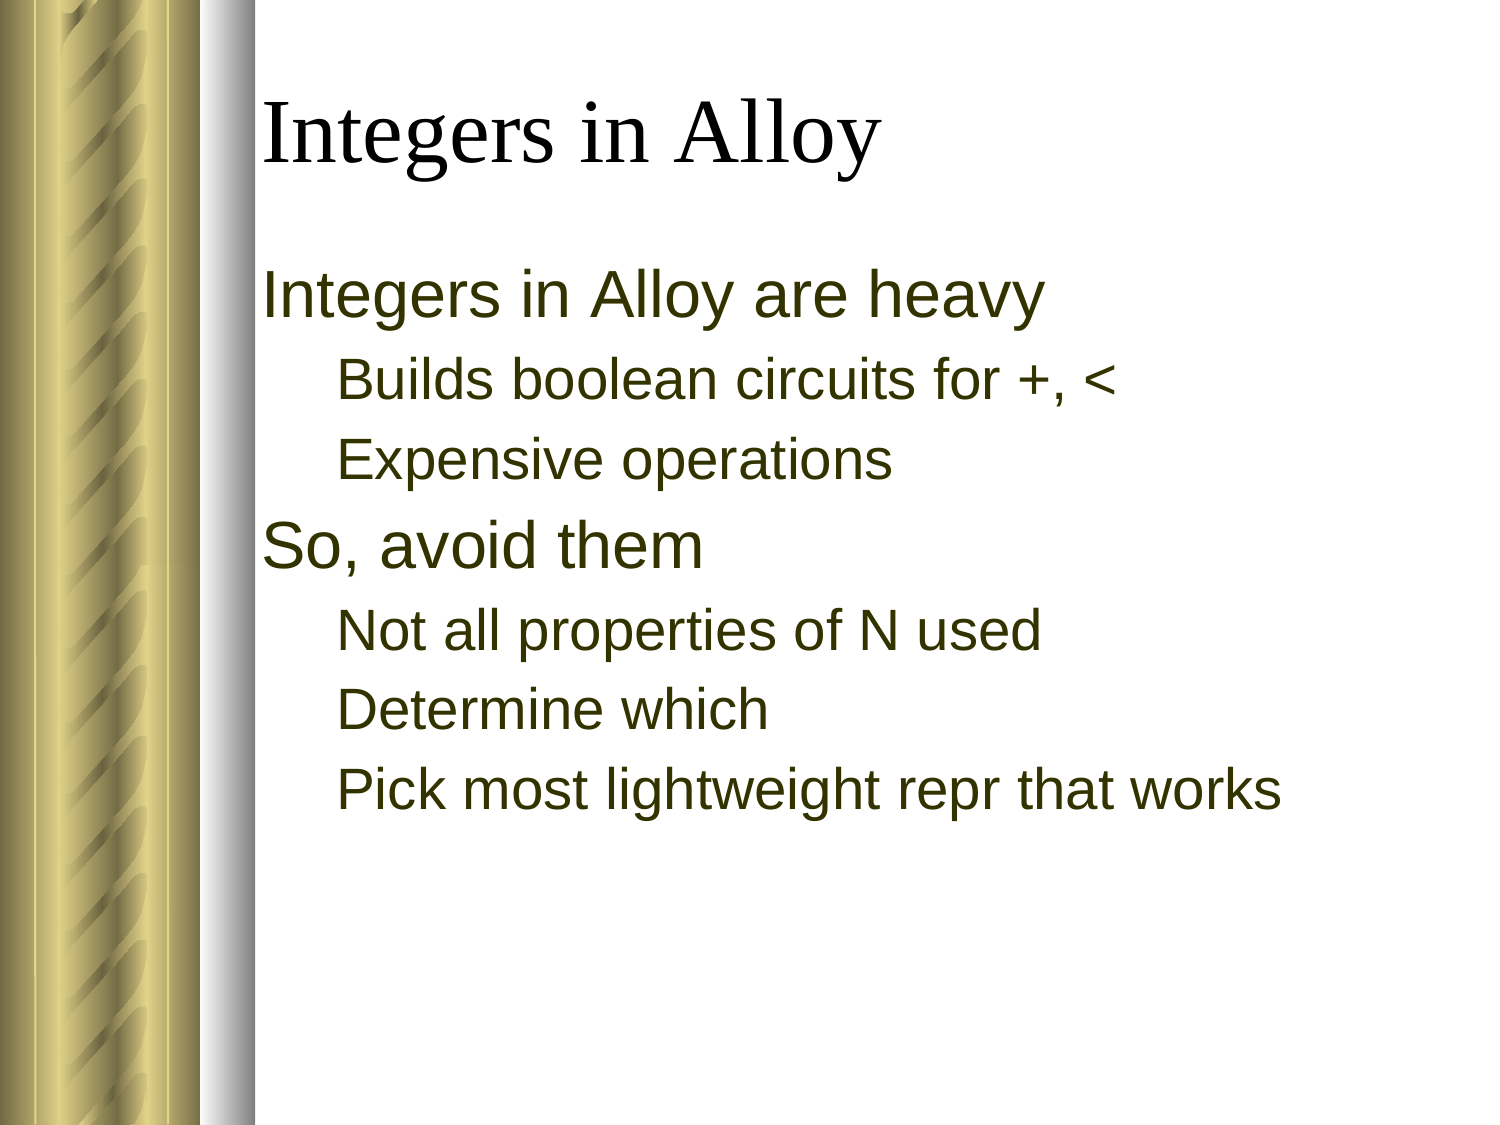

# Integers in Alloy
Integers in Alloy are heavy
Builds boolean circuits for +, <
Expensive operations
So, avoid them
Not all properties of N used
Determine which
Pick most lightweight repr that works